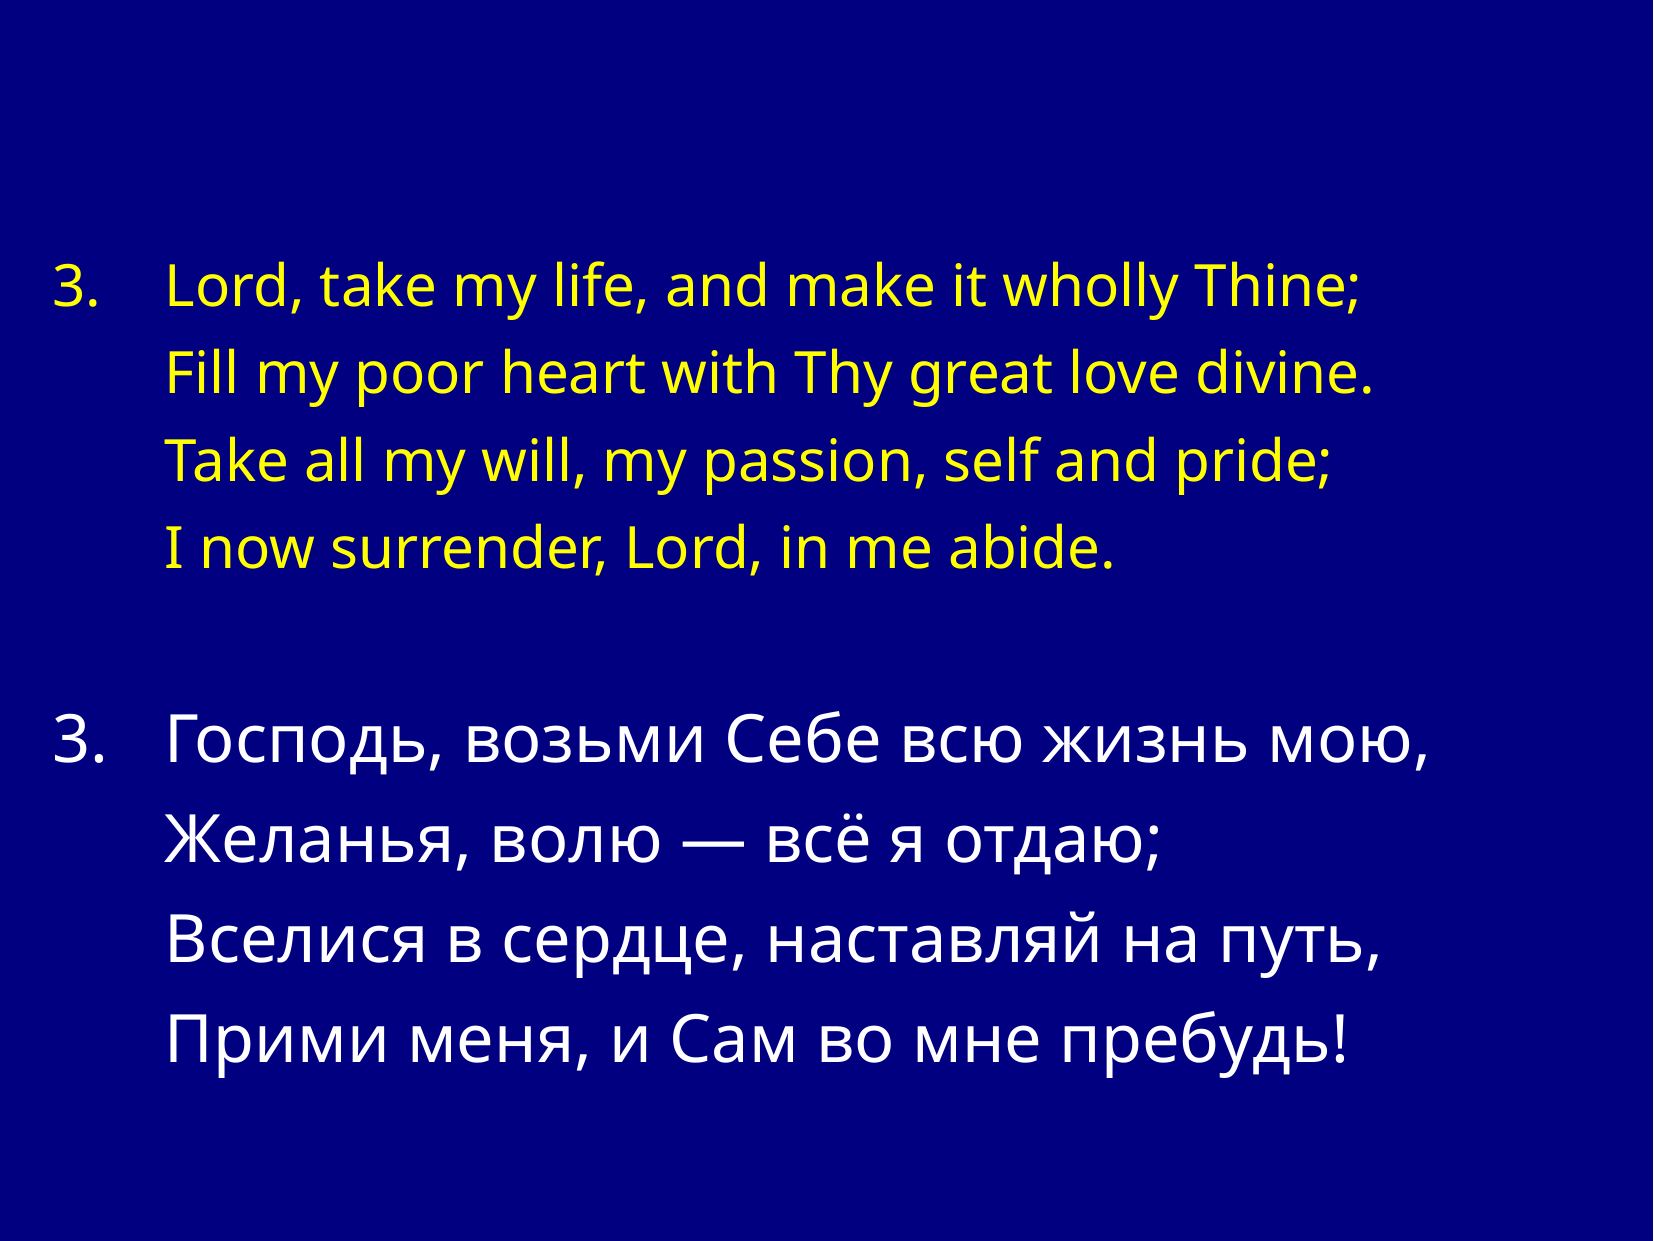

3.	Lord, take my life, and make it wholly Thine;
	Fill my poor heart with Thy great love divine.
	Take all my will, my passion, self and pride;
	I now surrender, Lord, in me abide.
3.	Господь, возьми Себе всю жизнь мою,
	Желанья, волю — всё я отдаю;
	Вселися в сердце, наставляй на путь,
	Прими меня, и Сам во мне пребудь!